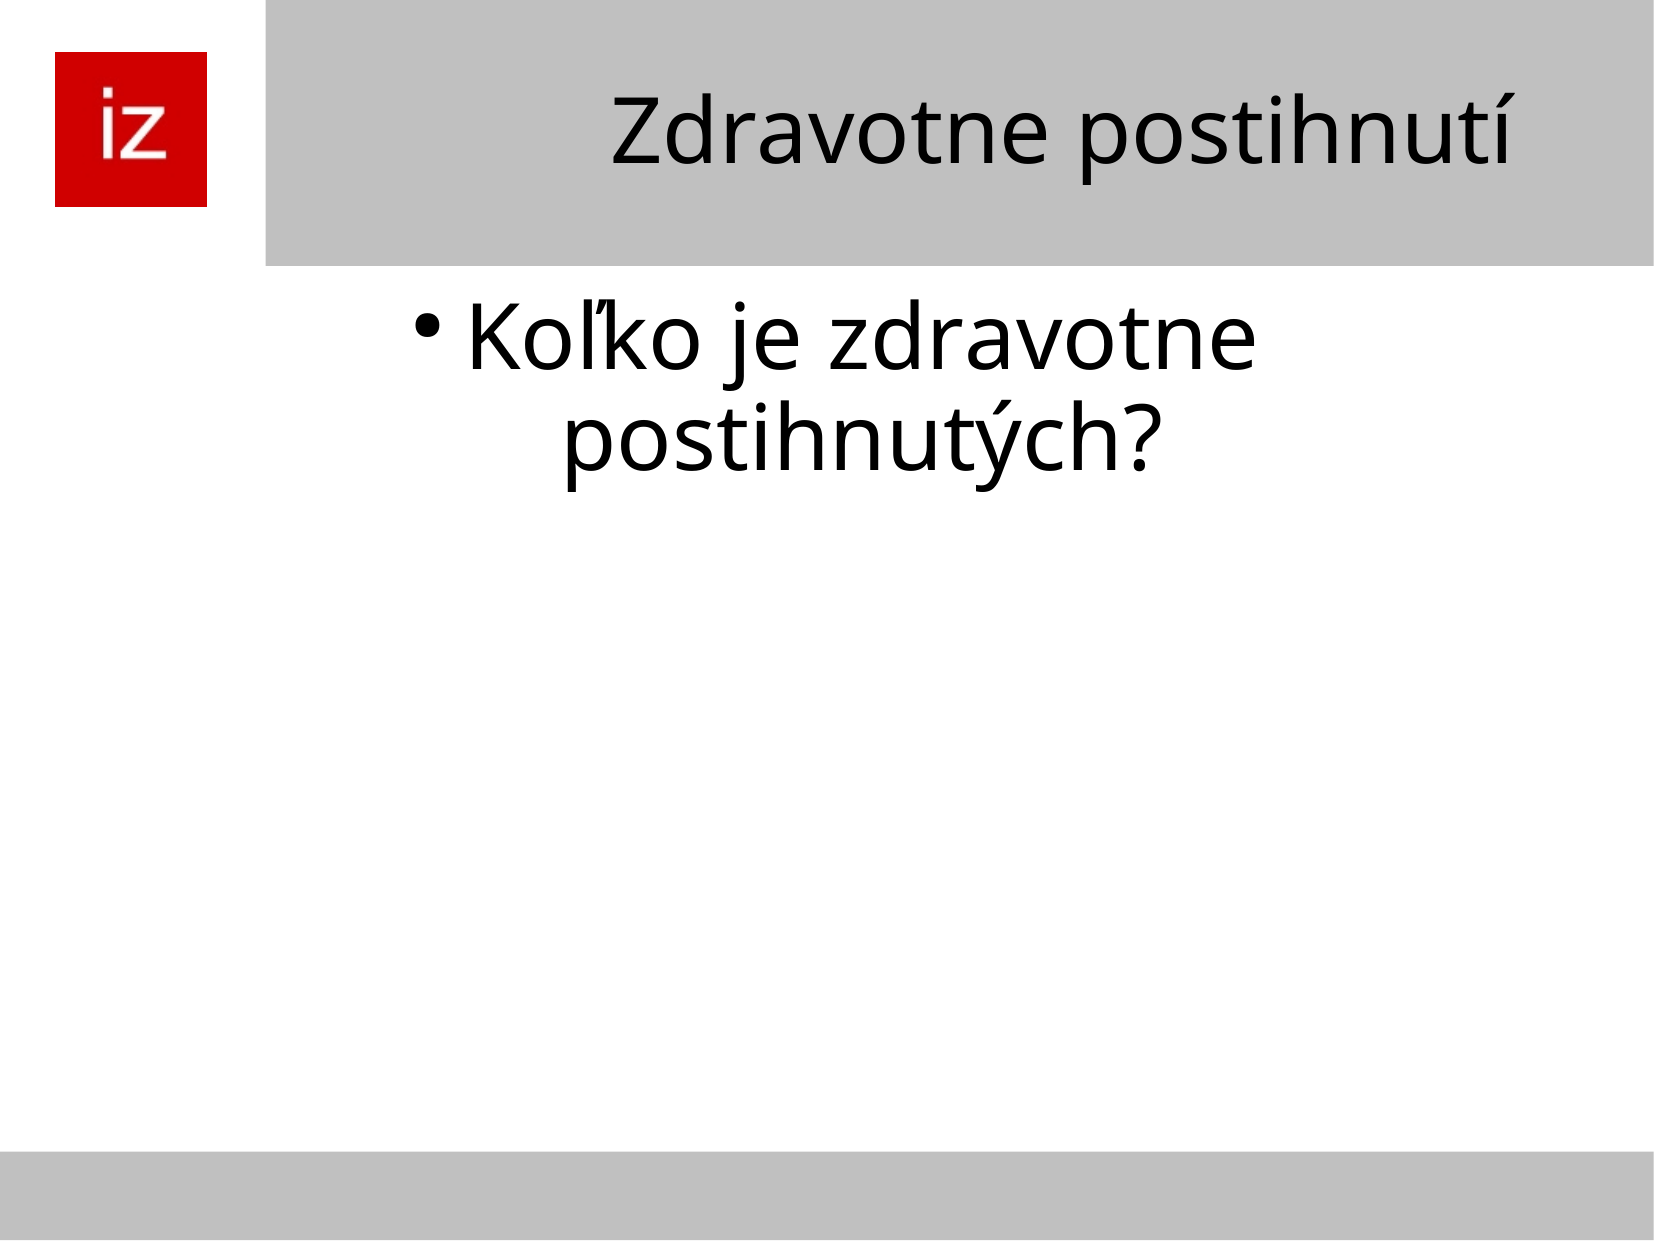

# Zdravotne postihnutí
Koľko je zdravotne postihnutých?